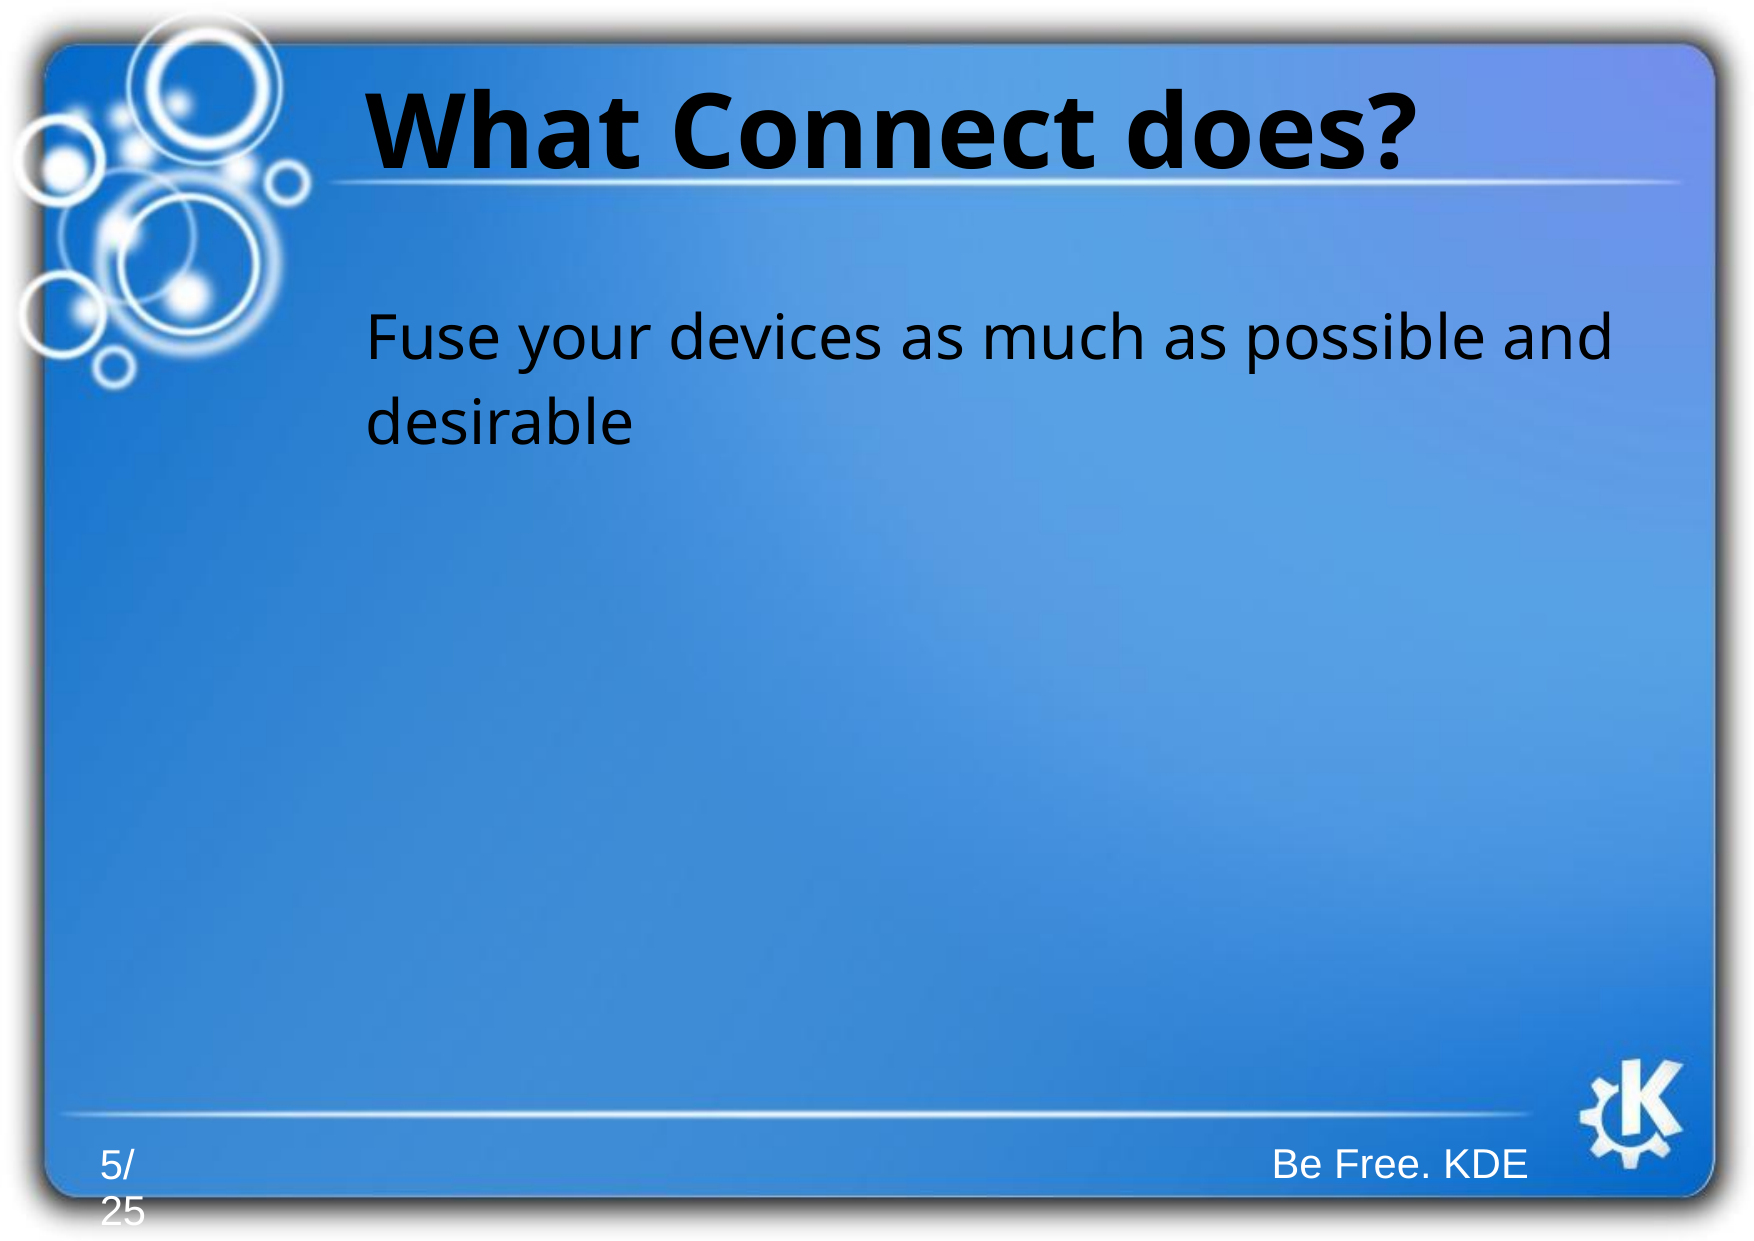

What Connect does?
Fuse your devices as much as possible and desirable